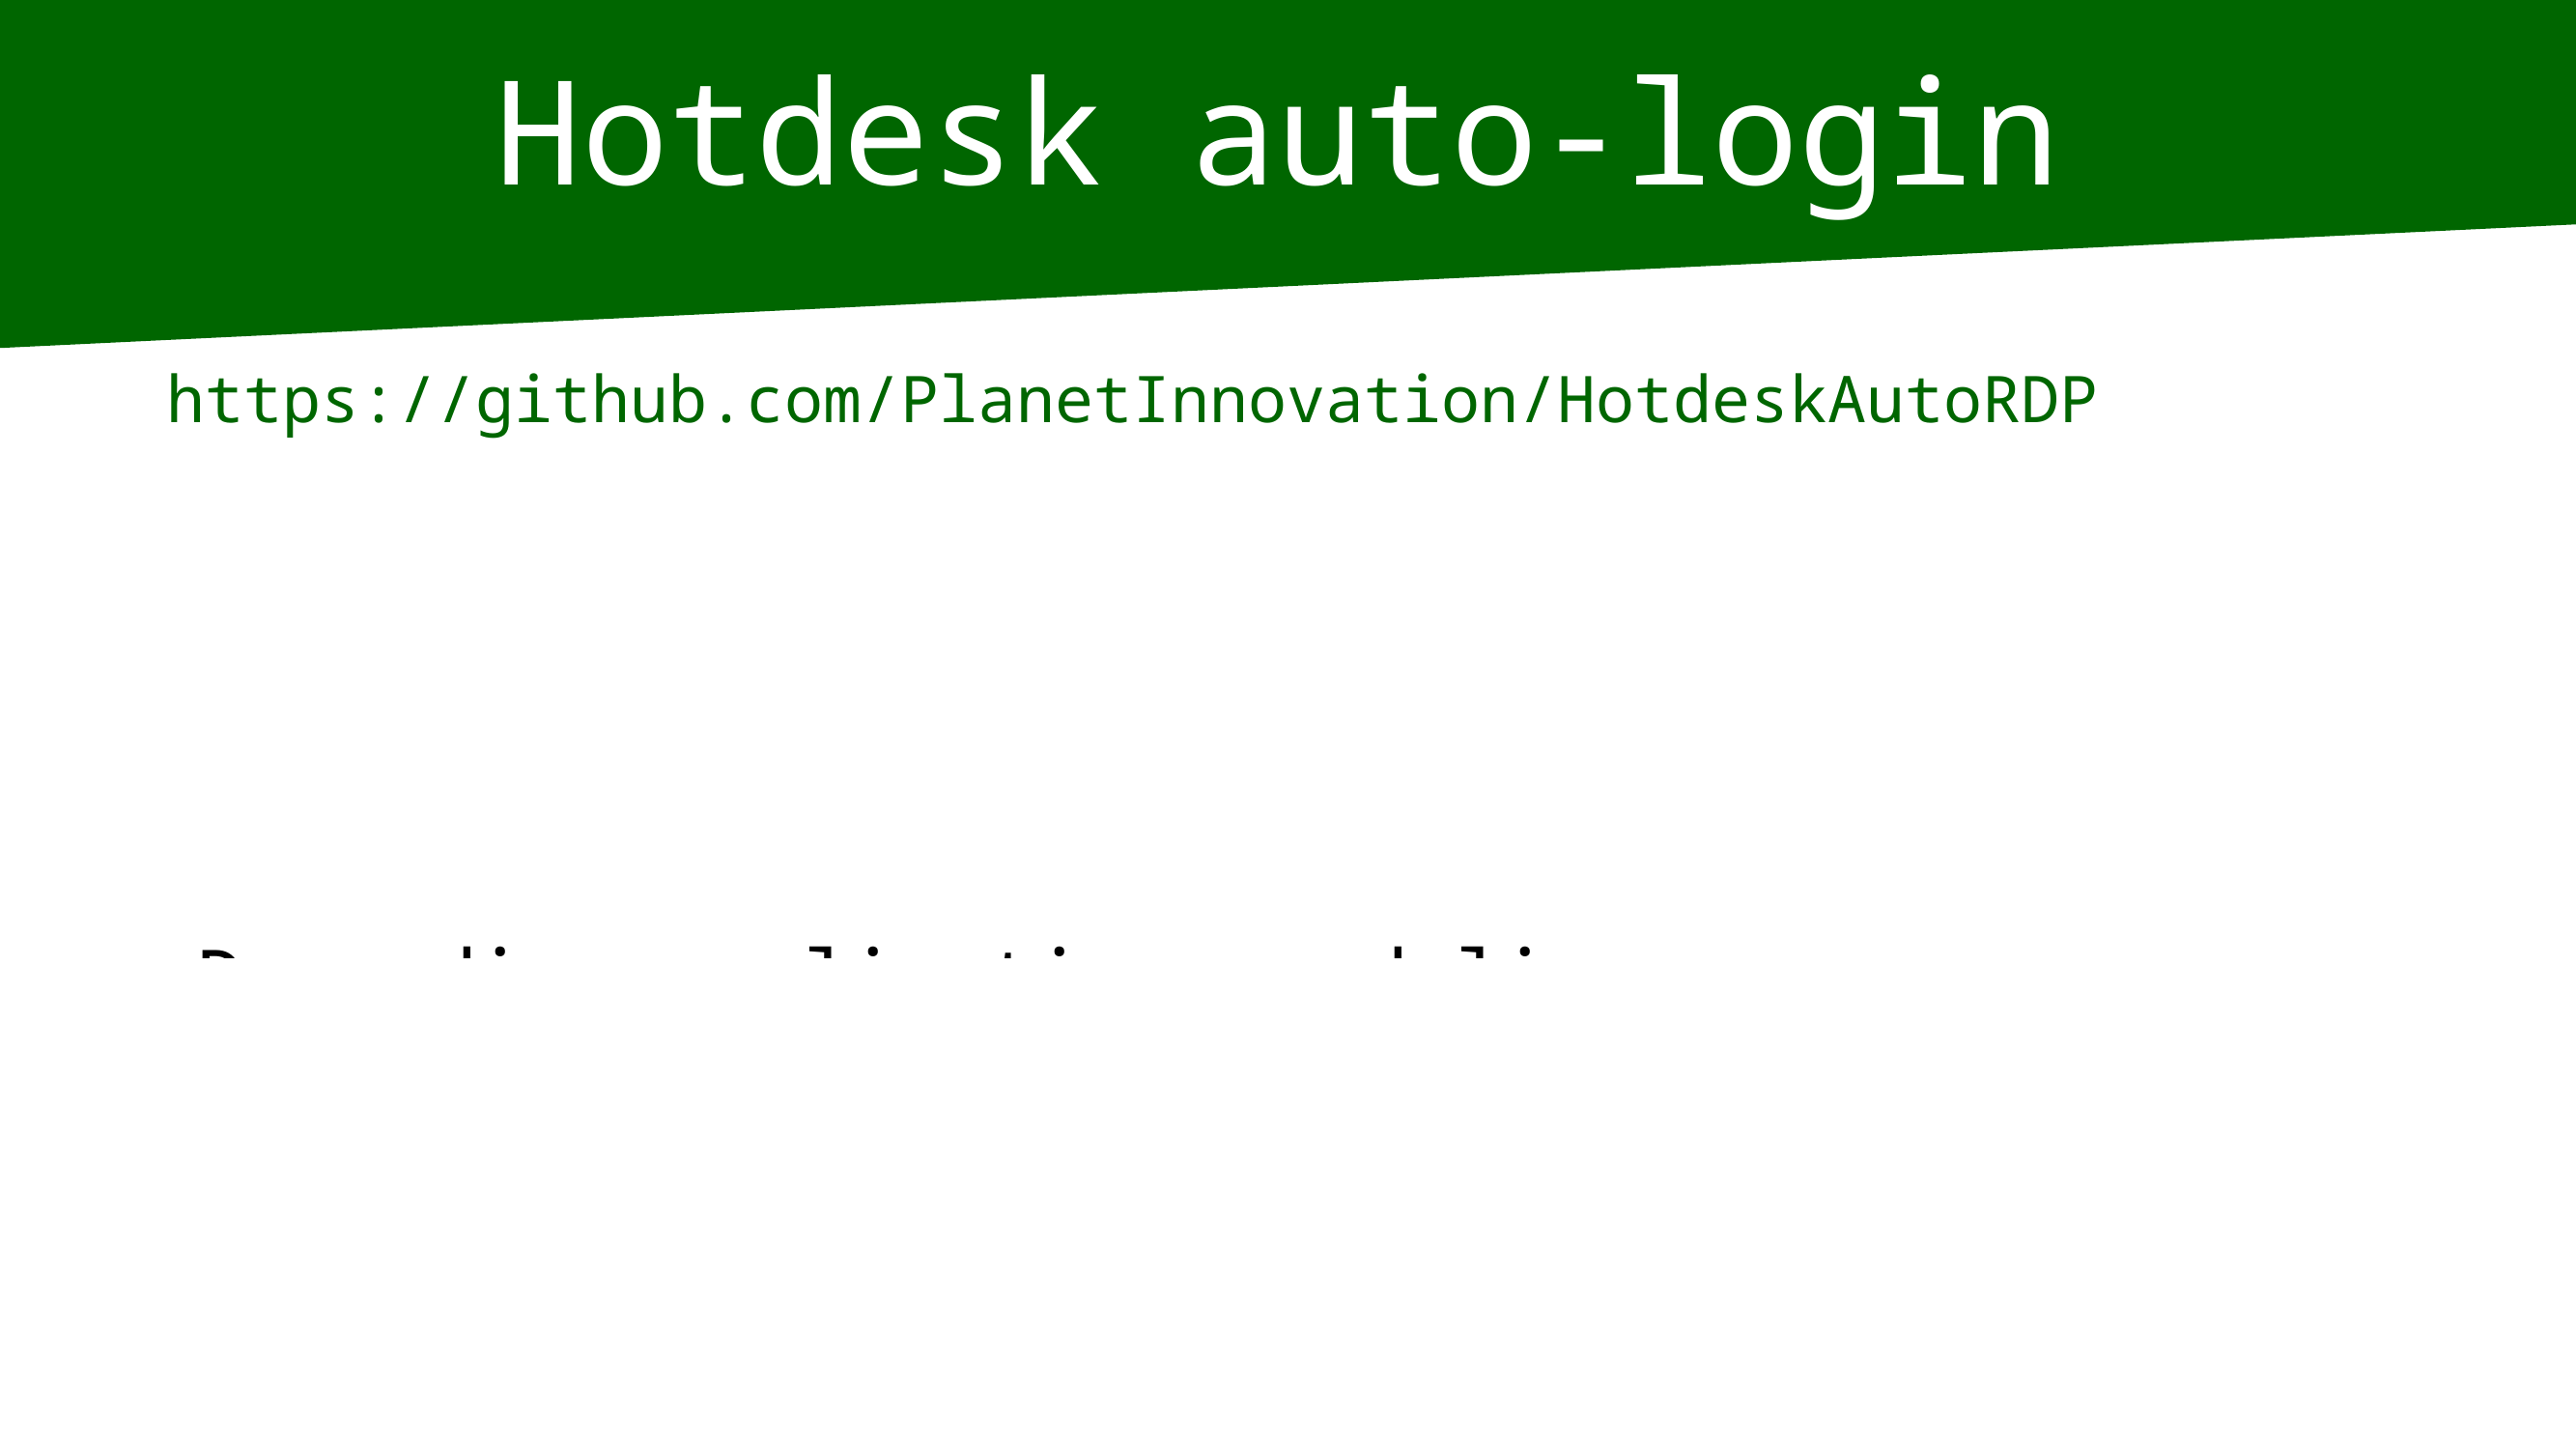

Hotdesk auto-login
 https://github.com/PlanetInnovation/HotdeskAutoRDP
# Multiple buildings
Roaming project teams
Non-technical users
Demanding applications and licences